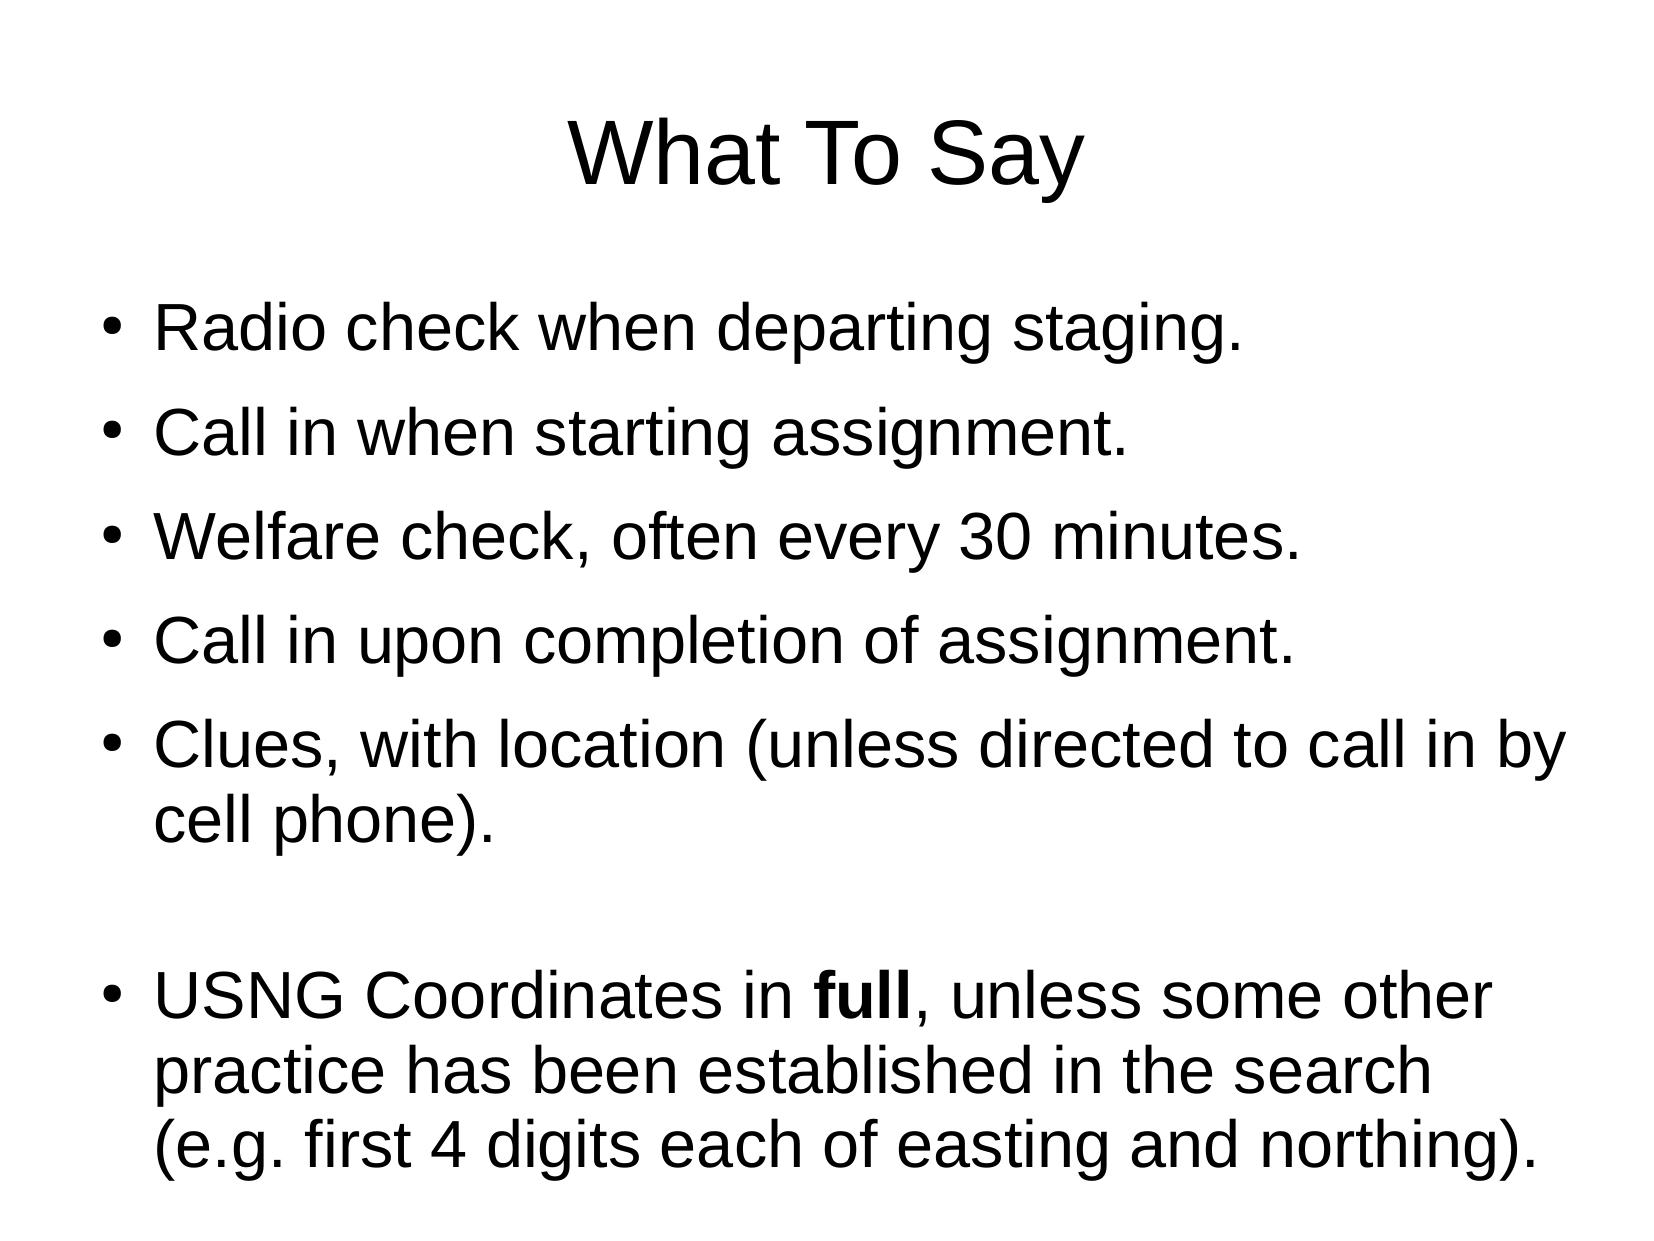

# What To Say
Radio check when departing staging.
Call in when starting assignment.
Welfare check, often every 30 minutes.
Call in upon completion of assignment.
Clues, with location (unless directed to call in by cell phone).
USNG Coordinates in full, unless some other practice has been established in the search (e.g. first 4 digits each of easting and northing).